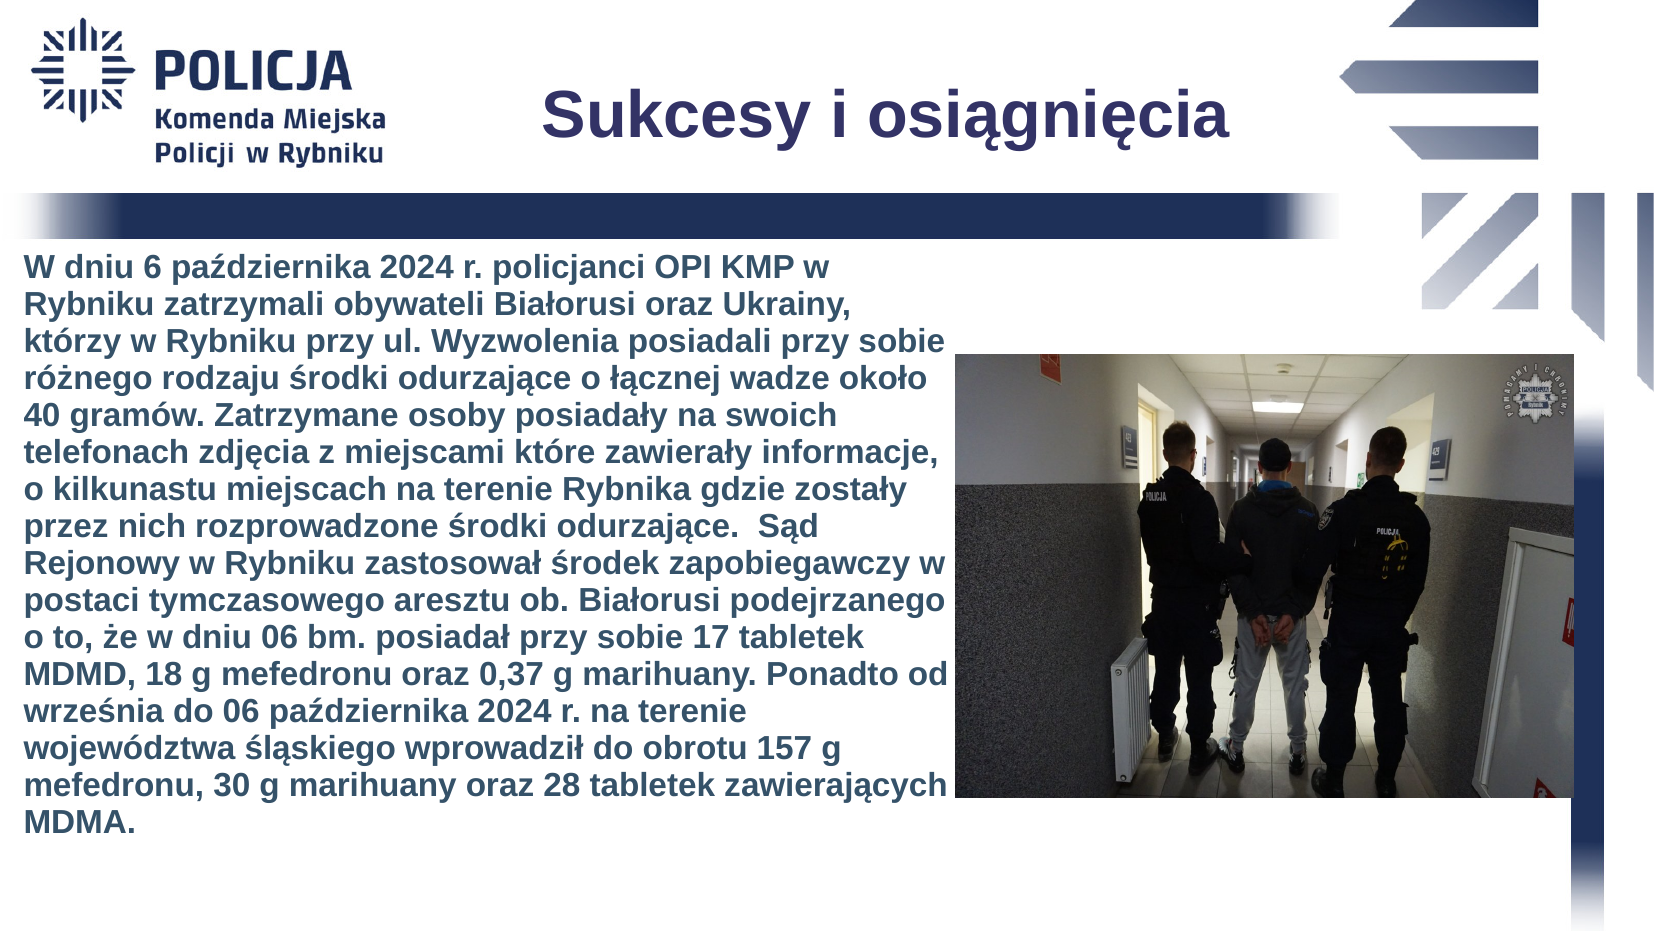

# Sukcesy i osiągnięcia
W dniu 6 października 2024 r. policjanci OPI KMP w Rybniku zatrzymali obywateli Białorusi oraz Ukrainy, którzy w Rybniku przy ul. Wyzwolenia posiadali przy sobie różnego rodzaju środki odurzające o łącznej wadze około 40 gramów. Zatrzymane osoby posiadały na swoich telefonach zdjęcia z miejscami które zawierały informacje, o kilkunastu miejscach na terenie Rybnika gdzie zostały przez nich rozprowadzone środki odurzające. Sąd Rejonowy w Rybniku zastosował środek zapobiegawczy w postaci tymczasowego aresztu ob. Białorusi podejrzanego o to, że w dniu 06 bm. posiadał przy sobie 17 tabletek MDMD, 18 g mefedronu oraz 0,37 g marihuany. Ponadto od września do 06 października 2024 r. na terenie województwa śląskiego wprowadził do obrotu 157 g mefedronu, 30 g marihuany oraz 28 tabletek zawierających MDMA.